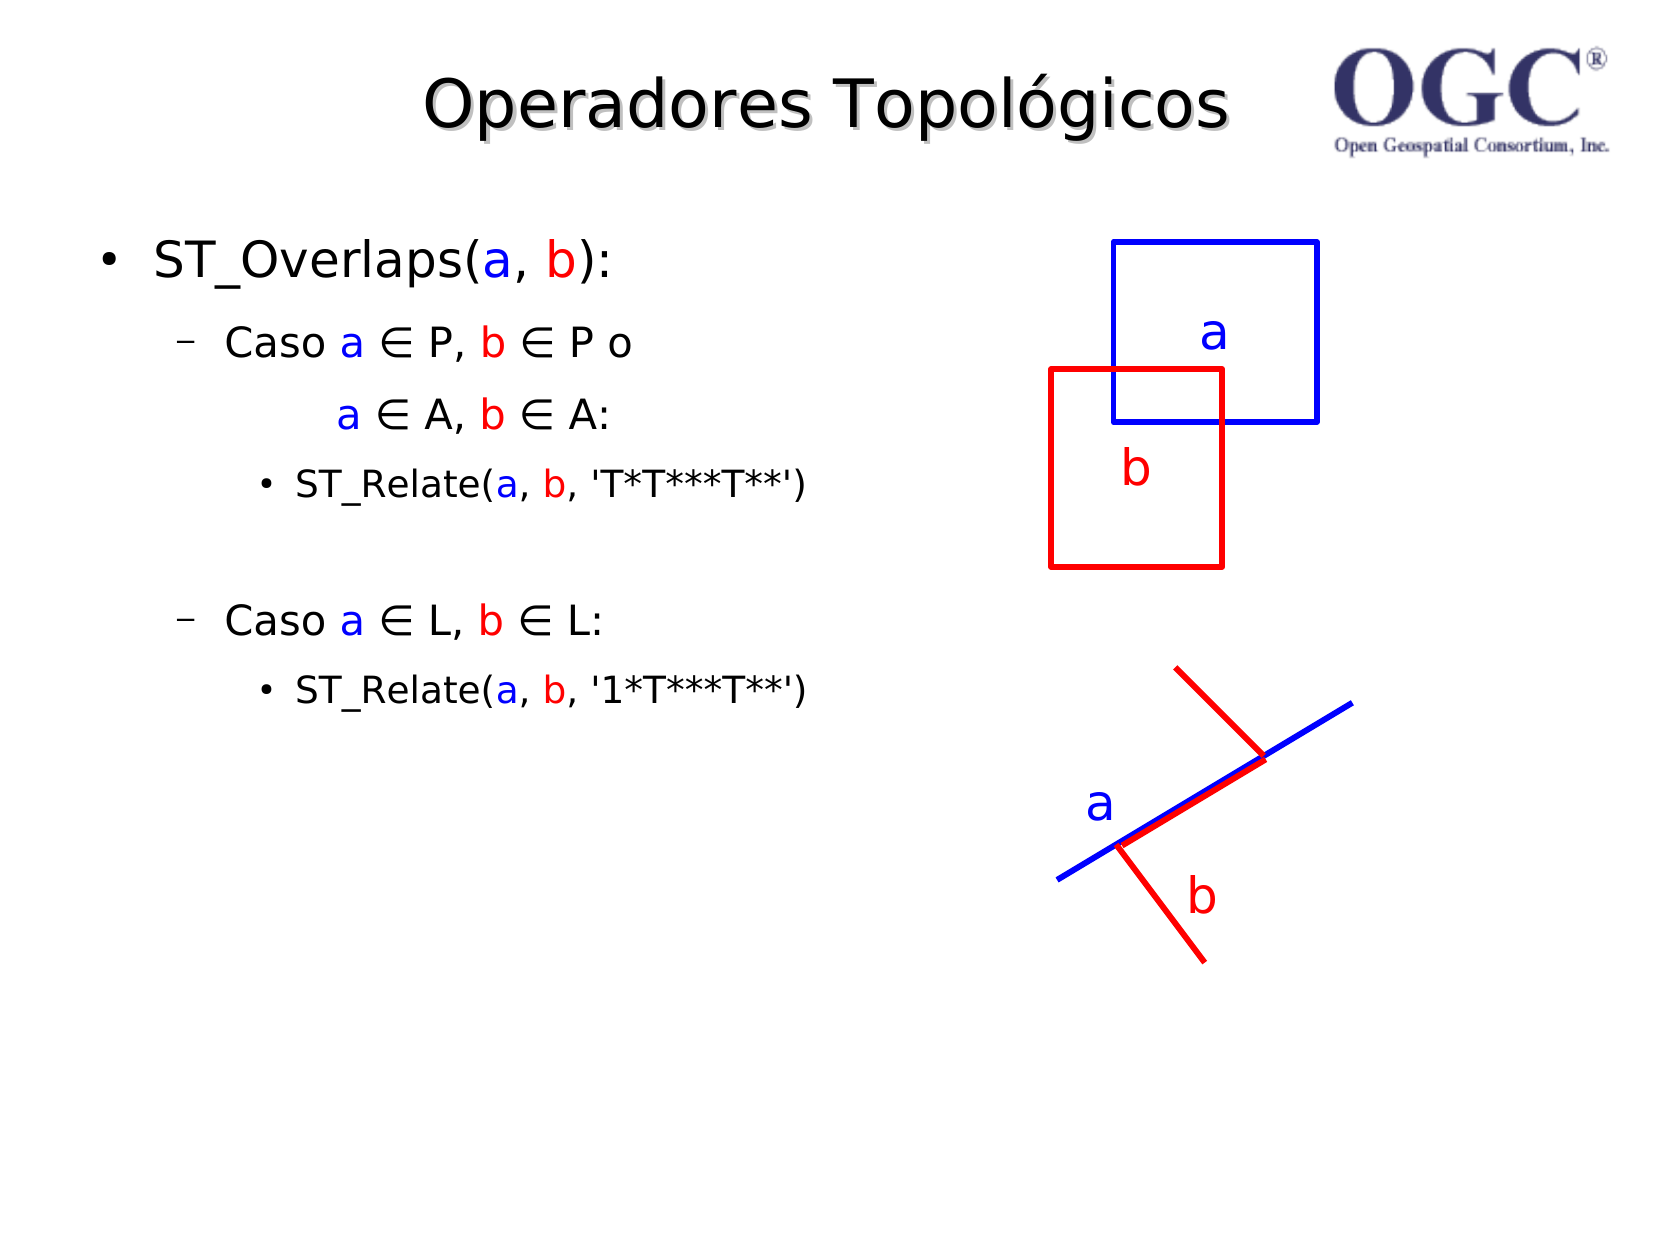

# Operadores Topológicos
ST_Overlaps(a, b):
Caso a ∈ P, b ∈ P o
 a ∈ A, b ∈ A:
ST_Relate(a, b, 'T*T***T**')
Caso a ∈ L, b ∈ L:
ST_Relate(a, b, '1*T***T**')
a
b
a
b